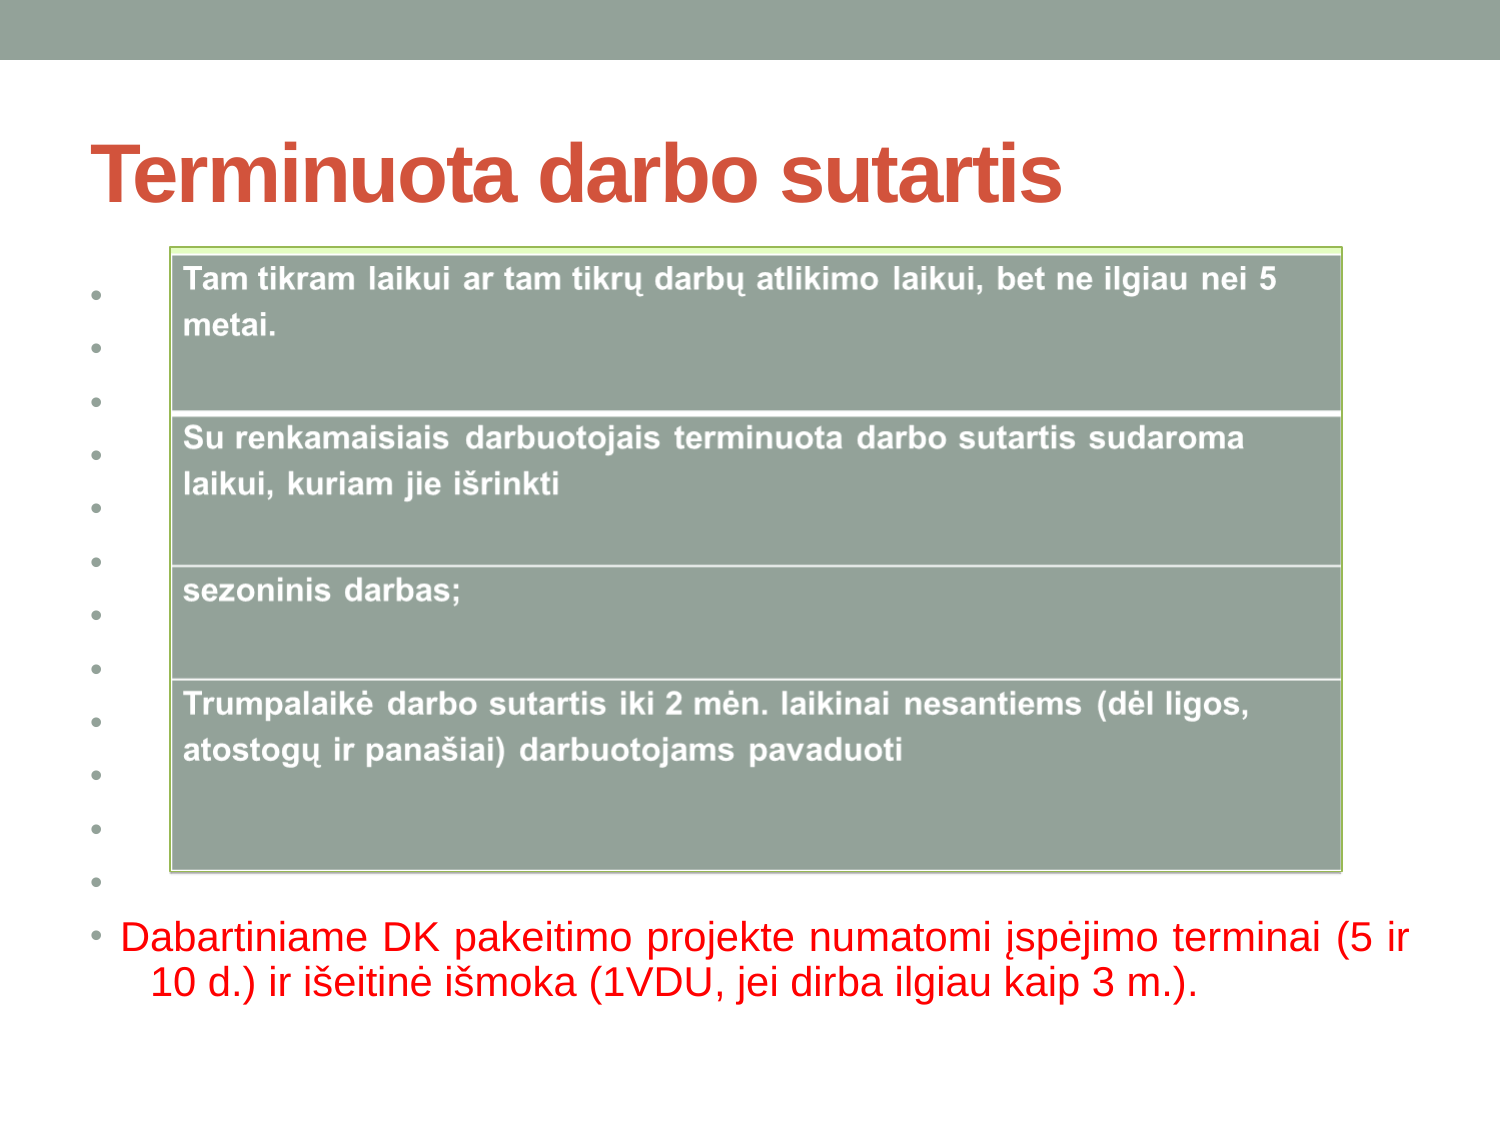

# Terminuota darbo sutartis
Dabartiniame DK pakeitimo projekte numatomi įspėjimo terminai (5 ir 10 d.) ir išeitinė išmoka (1VDU, jei dirba ilgiau kaip 3 m.).